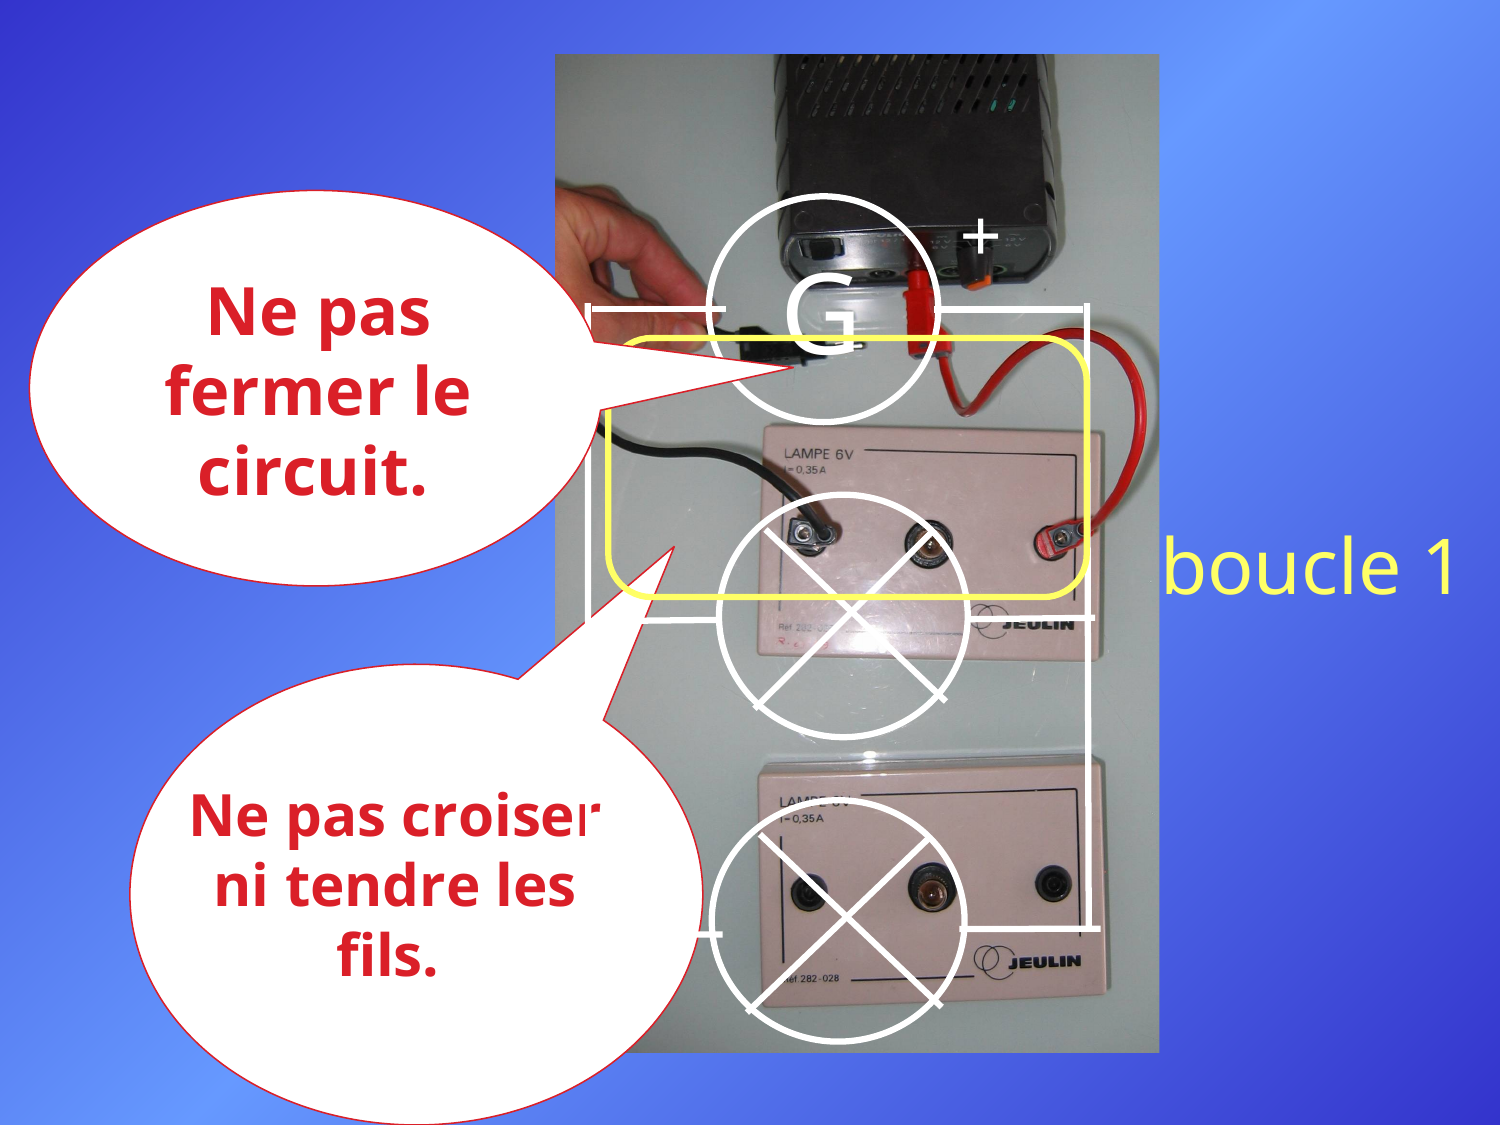

+
 G
Ne pas fermer le circuit.
boucle 1
Ne pas croiser ni tendre les fils.